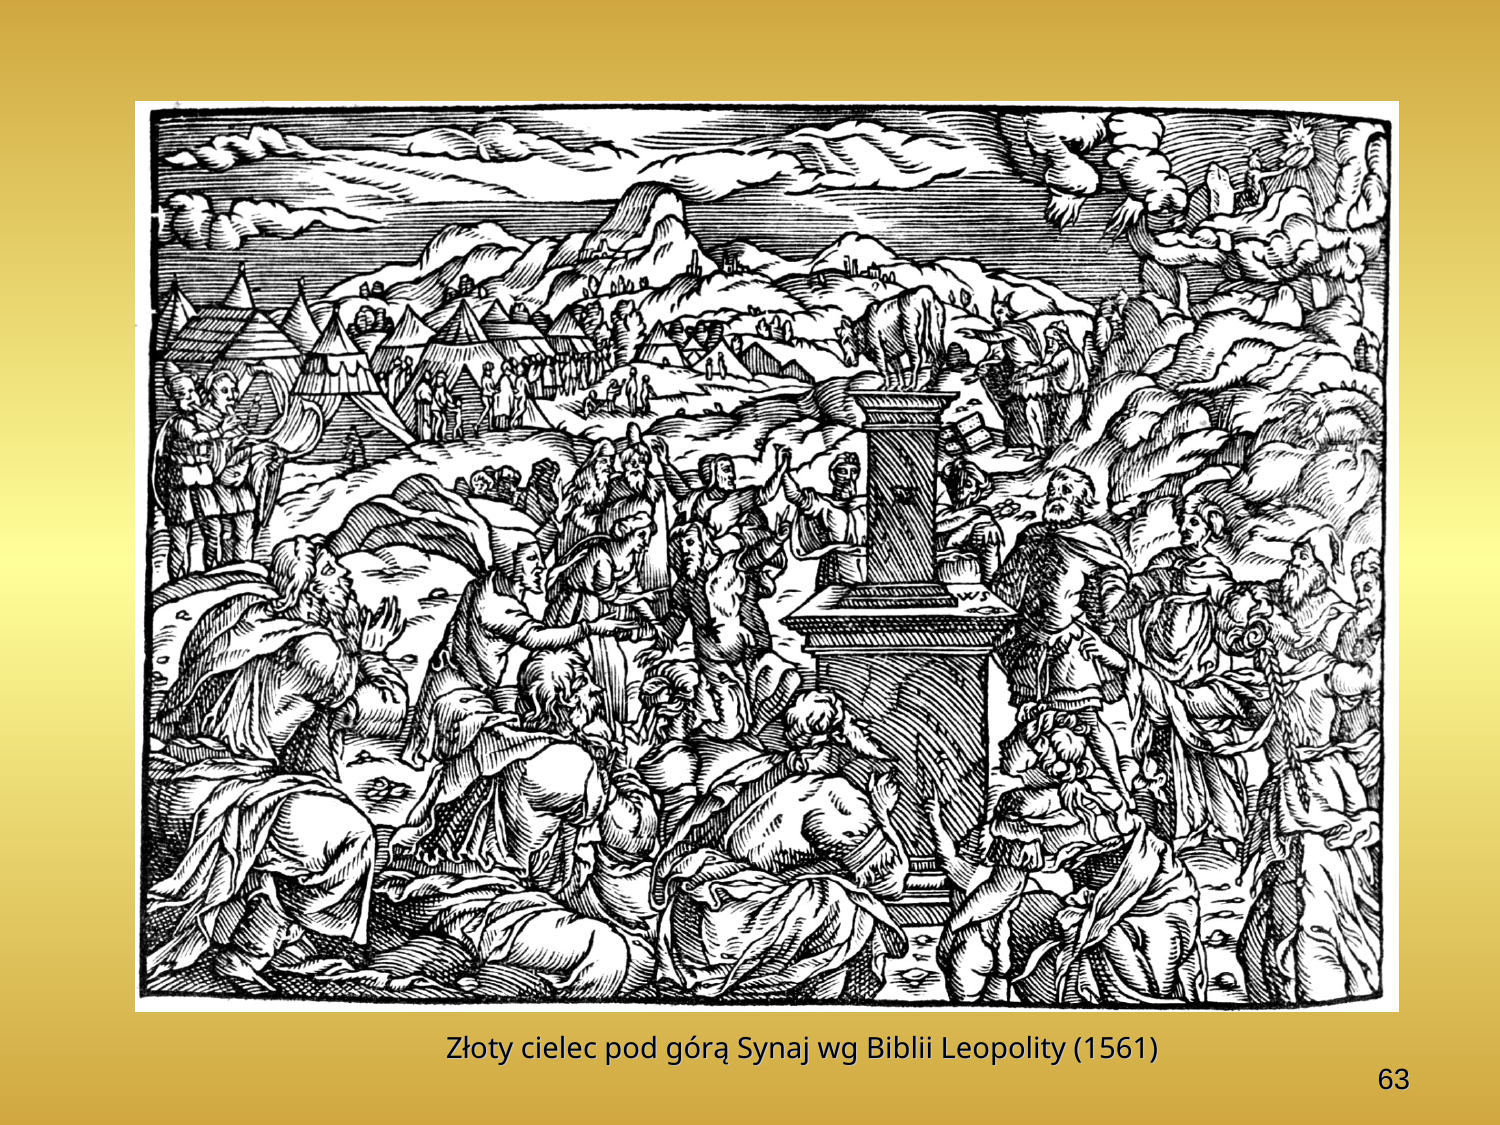

# Złoty cielec pod górą Synaj wg Biblii Leopolity (1561)